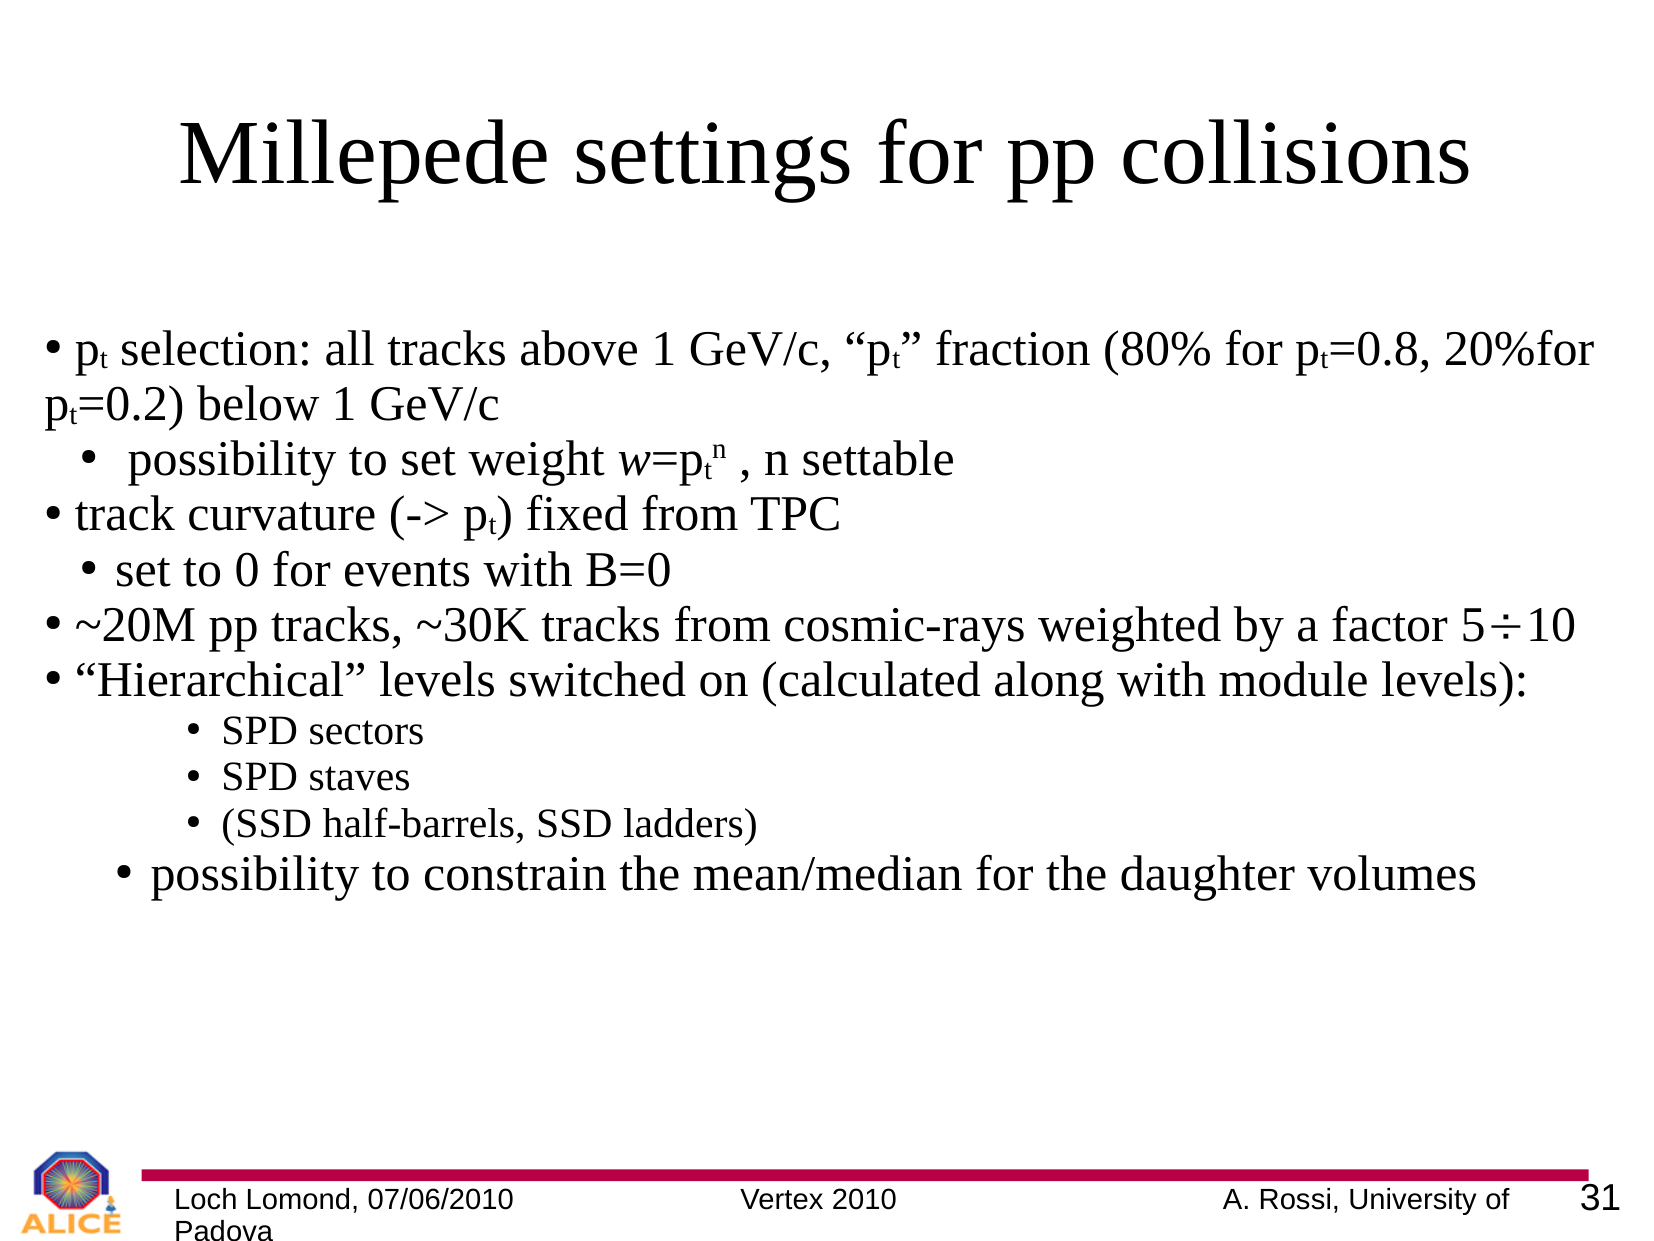

# Millepede settings for pp collisions
 pt selection: all tracks above 1 GeV/c, “pt” fraction (80% for pt=0.8, 20%for pt=0.2) below 1 GeV/c
 possibility to set weight w=ptn , n settable
 track curvature (-> pt) fixed from TPC
set to 0 for events with B=0
 ~20M pp tracks, ~30K tracks from cosmic-rays weighted by a factor 510
 “Hierarchical” levels switched on (calculated along with module levels):
SPD sectors
SPD staves
(SSD half-barrels, SSD ladders)
possibility to constrain the mean/median for the daughter volumes
Loch Lomond, 07/06/2010 		 Vertex 2010 		 A. Rossi, University of Padova
31